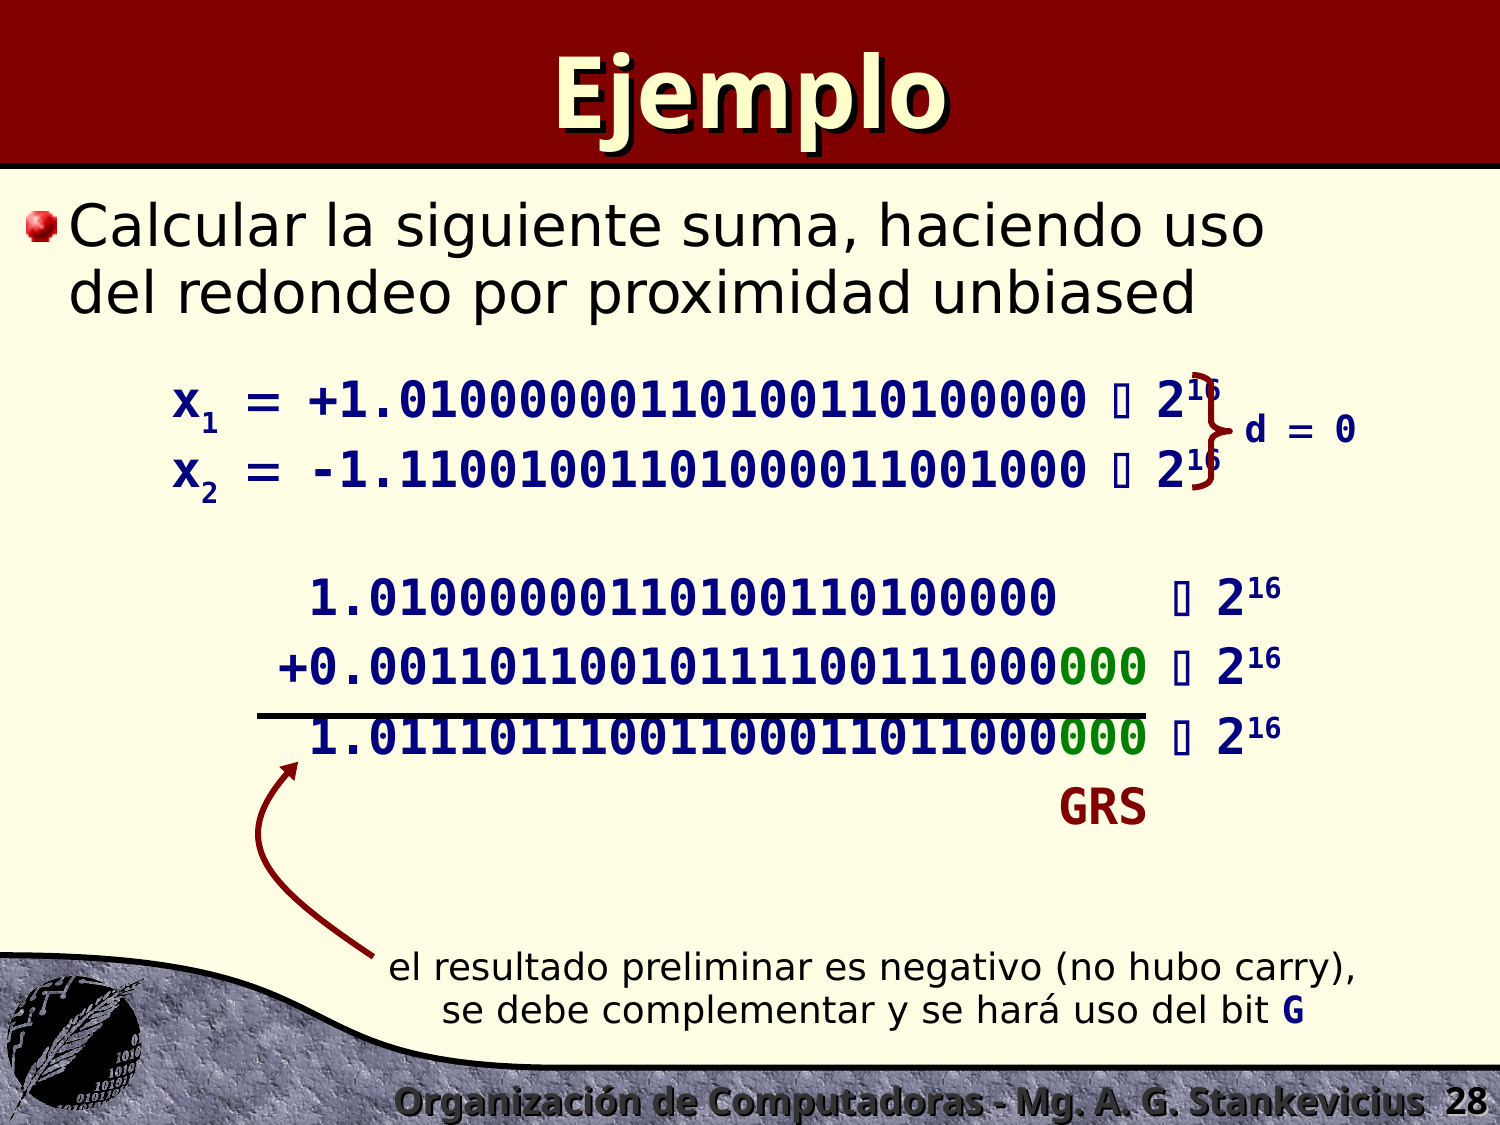

# Ejemplo
Calcular la siguiente suma, haciendo uso
del redondeo por proximidad unbiased
x1 = +1.01000000110100110100000  216
x2 = -1.11001001101000011001000  216
 1.01000000110100110100000  216
 +0.00110110010111100111000000  216
 1.01110111001100011011000000  216
 GRS
d = 0
el resultado preliminar es negativo (no hubo carry),
se debe complementar y se hará uso del bit G
28